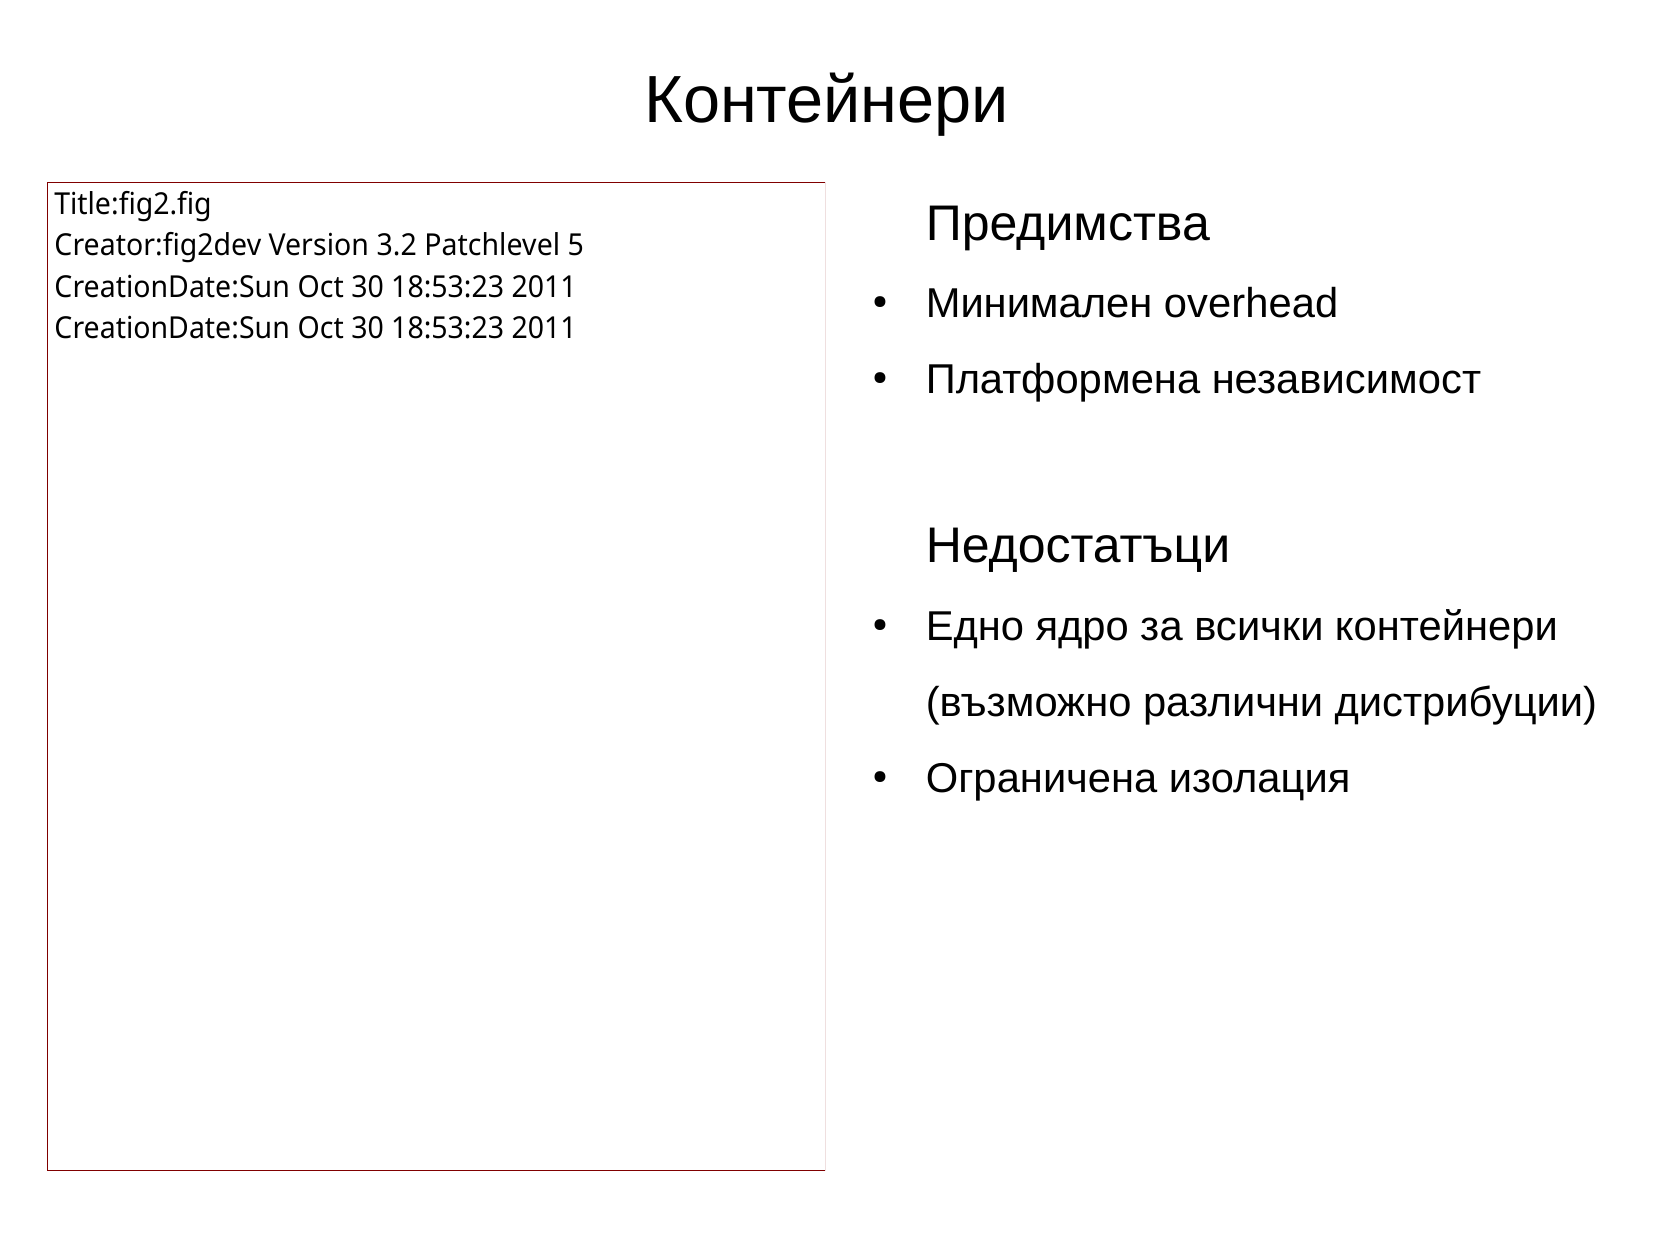

# Контейнери
Предимства
Минимален overhead
Платформена независимост
Недостатъци
Едно ядро за всички контейнери
(възможно различни дистрибуции)
Ограничена изолация